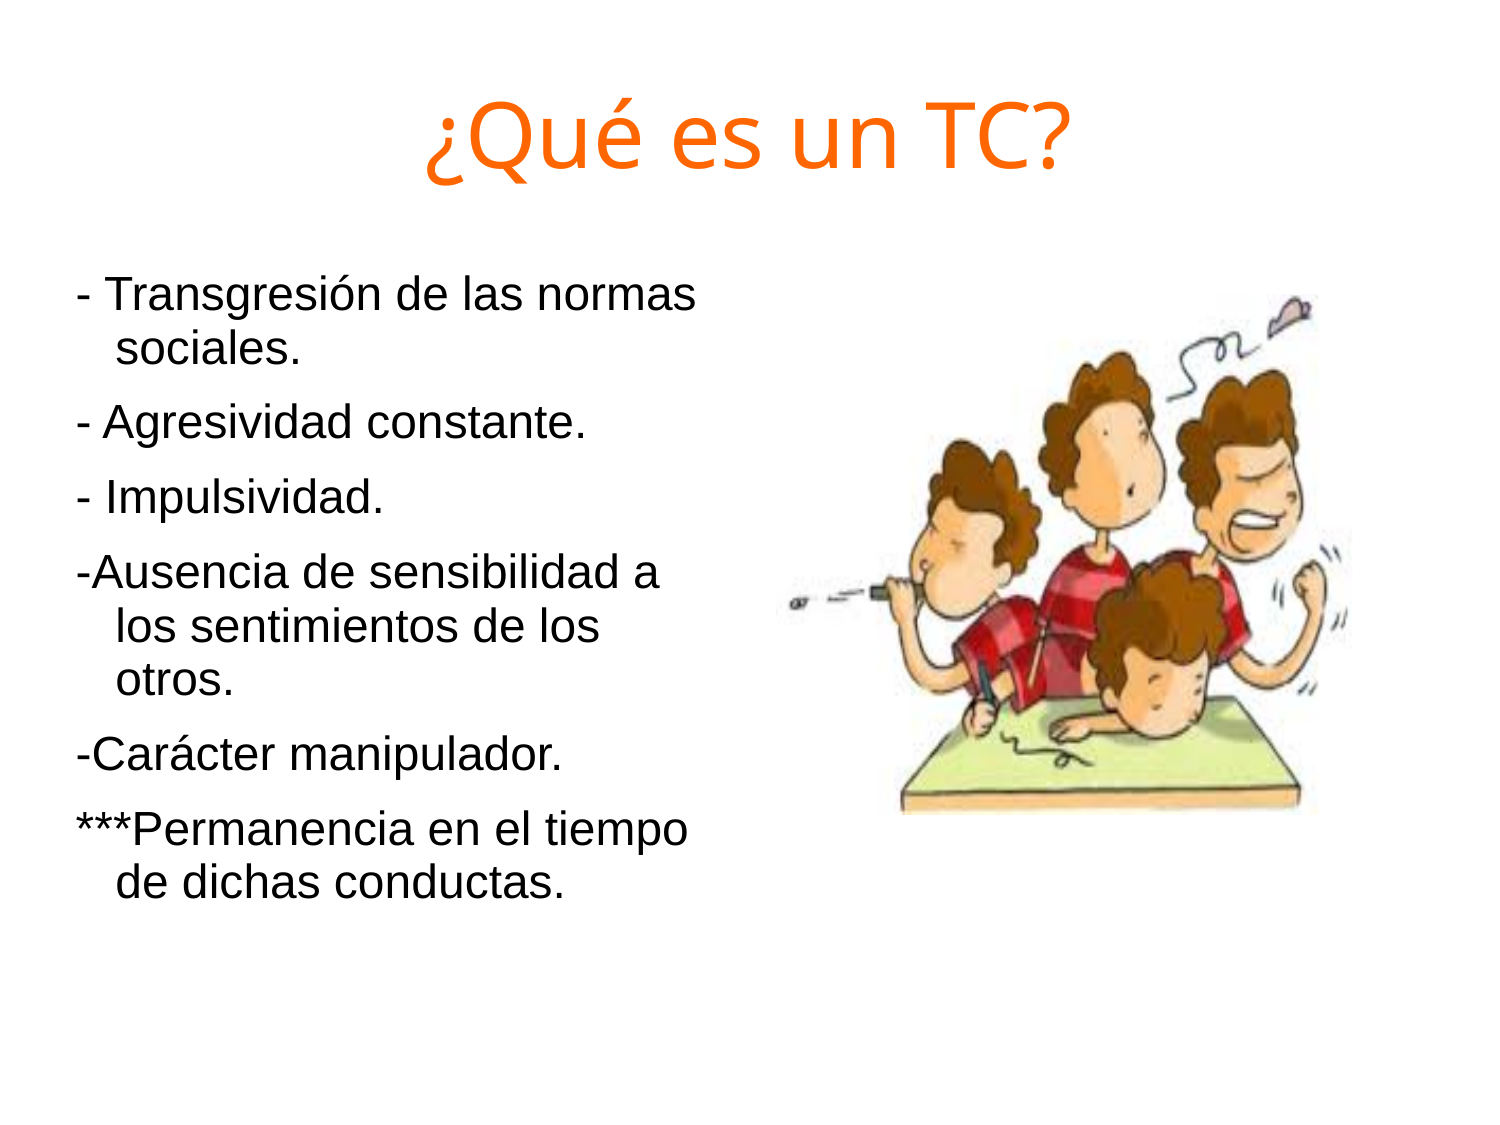

# ¿Qué es un TC?
- Transgresión de las normas sociales.
- Agresividad constante.
- Impulsividad.
-Ausencia de sensibilidad a los sentimientos de los otros.
-Carácter manipulador.
***Permanencia en el tiempo de dichas conductas.